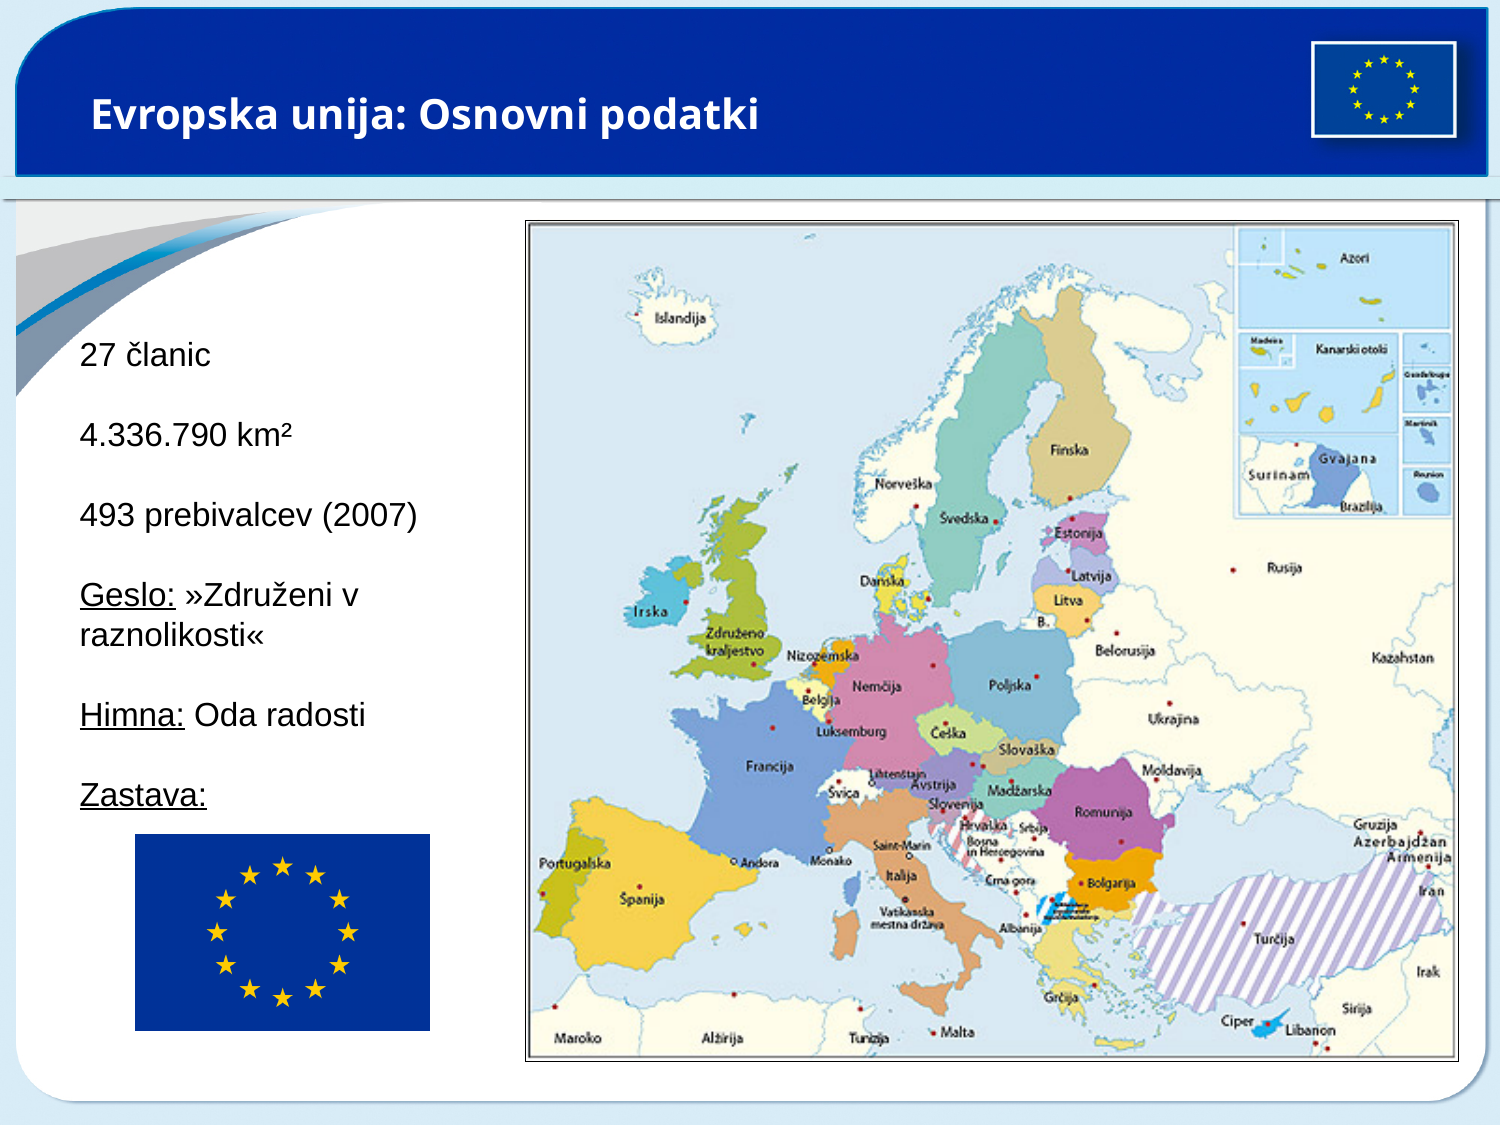

# Evropska unija: Osnovni podatki
27 članic
4.336.790 km²
493 prebivalcev (2007)
Geslo: »Združeni v raznolikosti«
Himna: Oda radosti
Zastava: